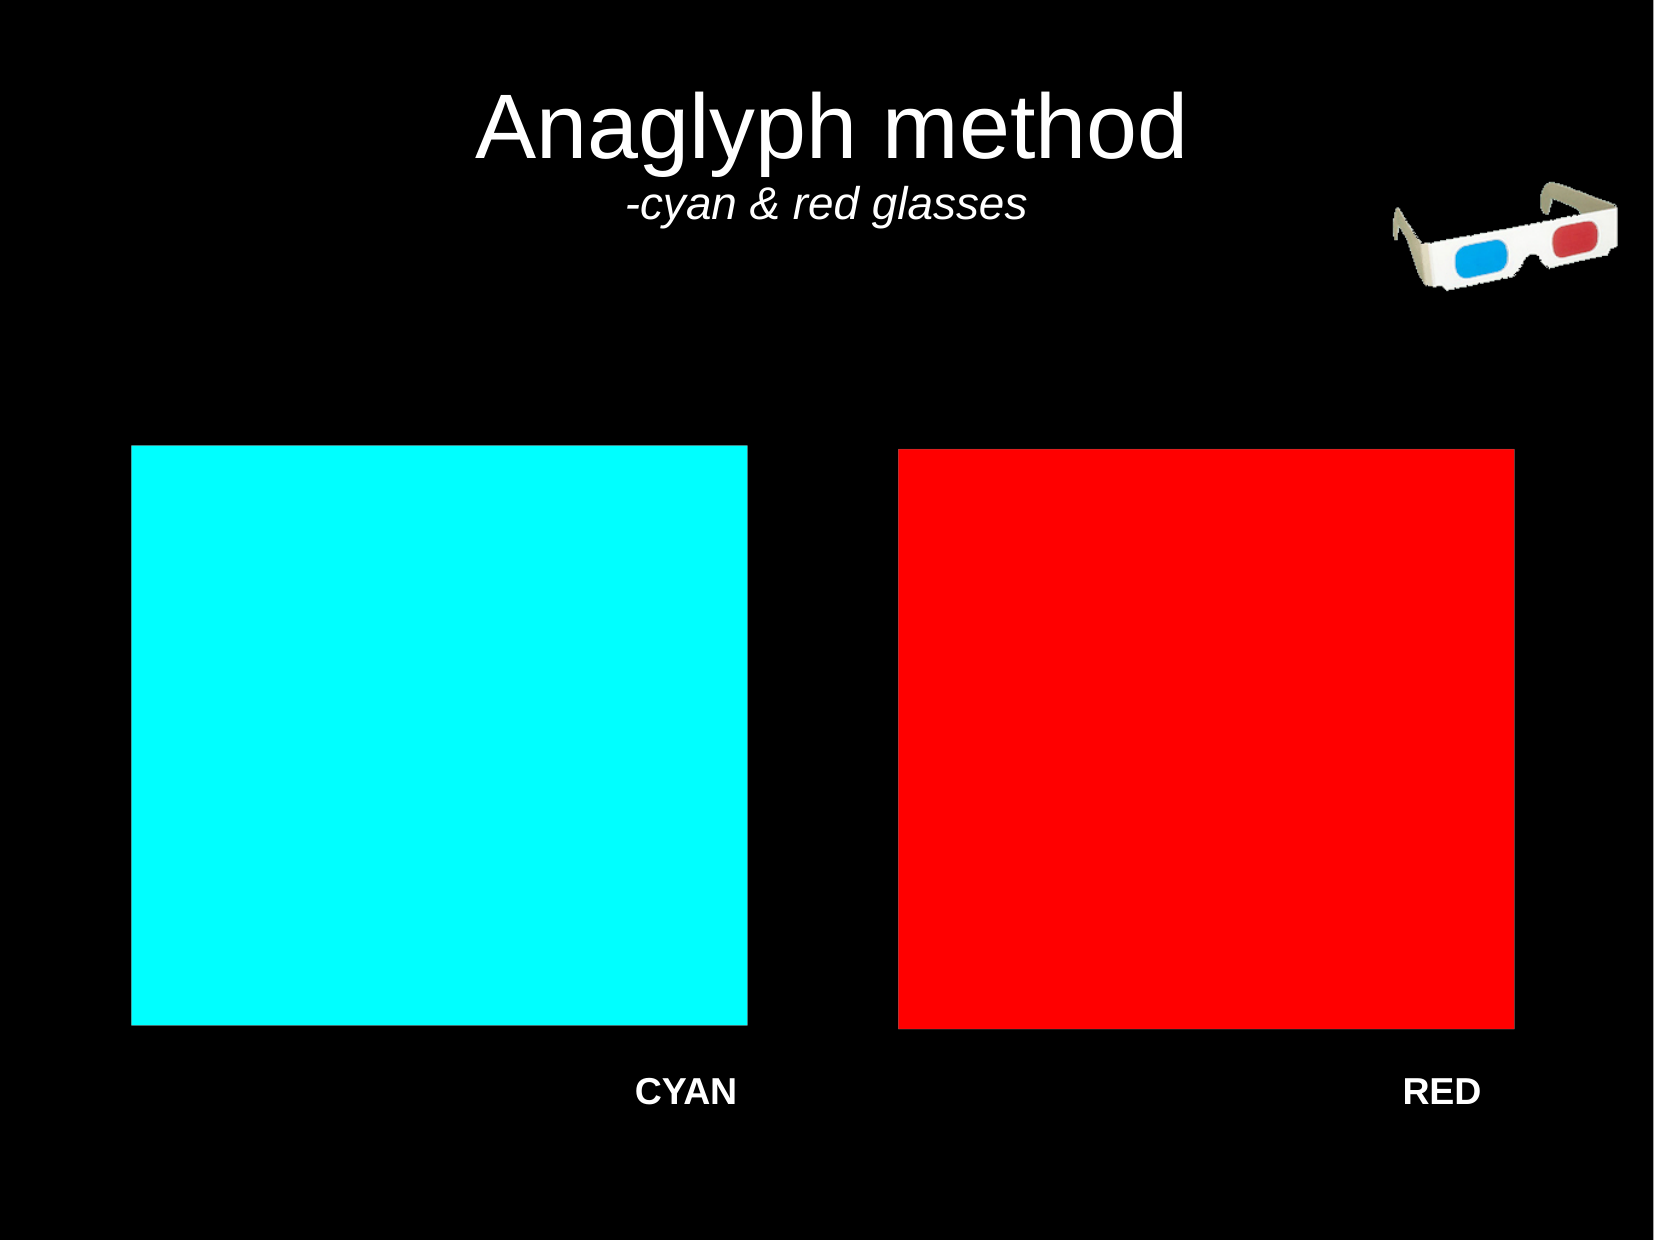

# Anaglyph method -cyan & red glasses
CYAN
RED